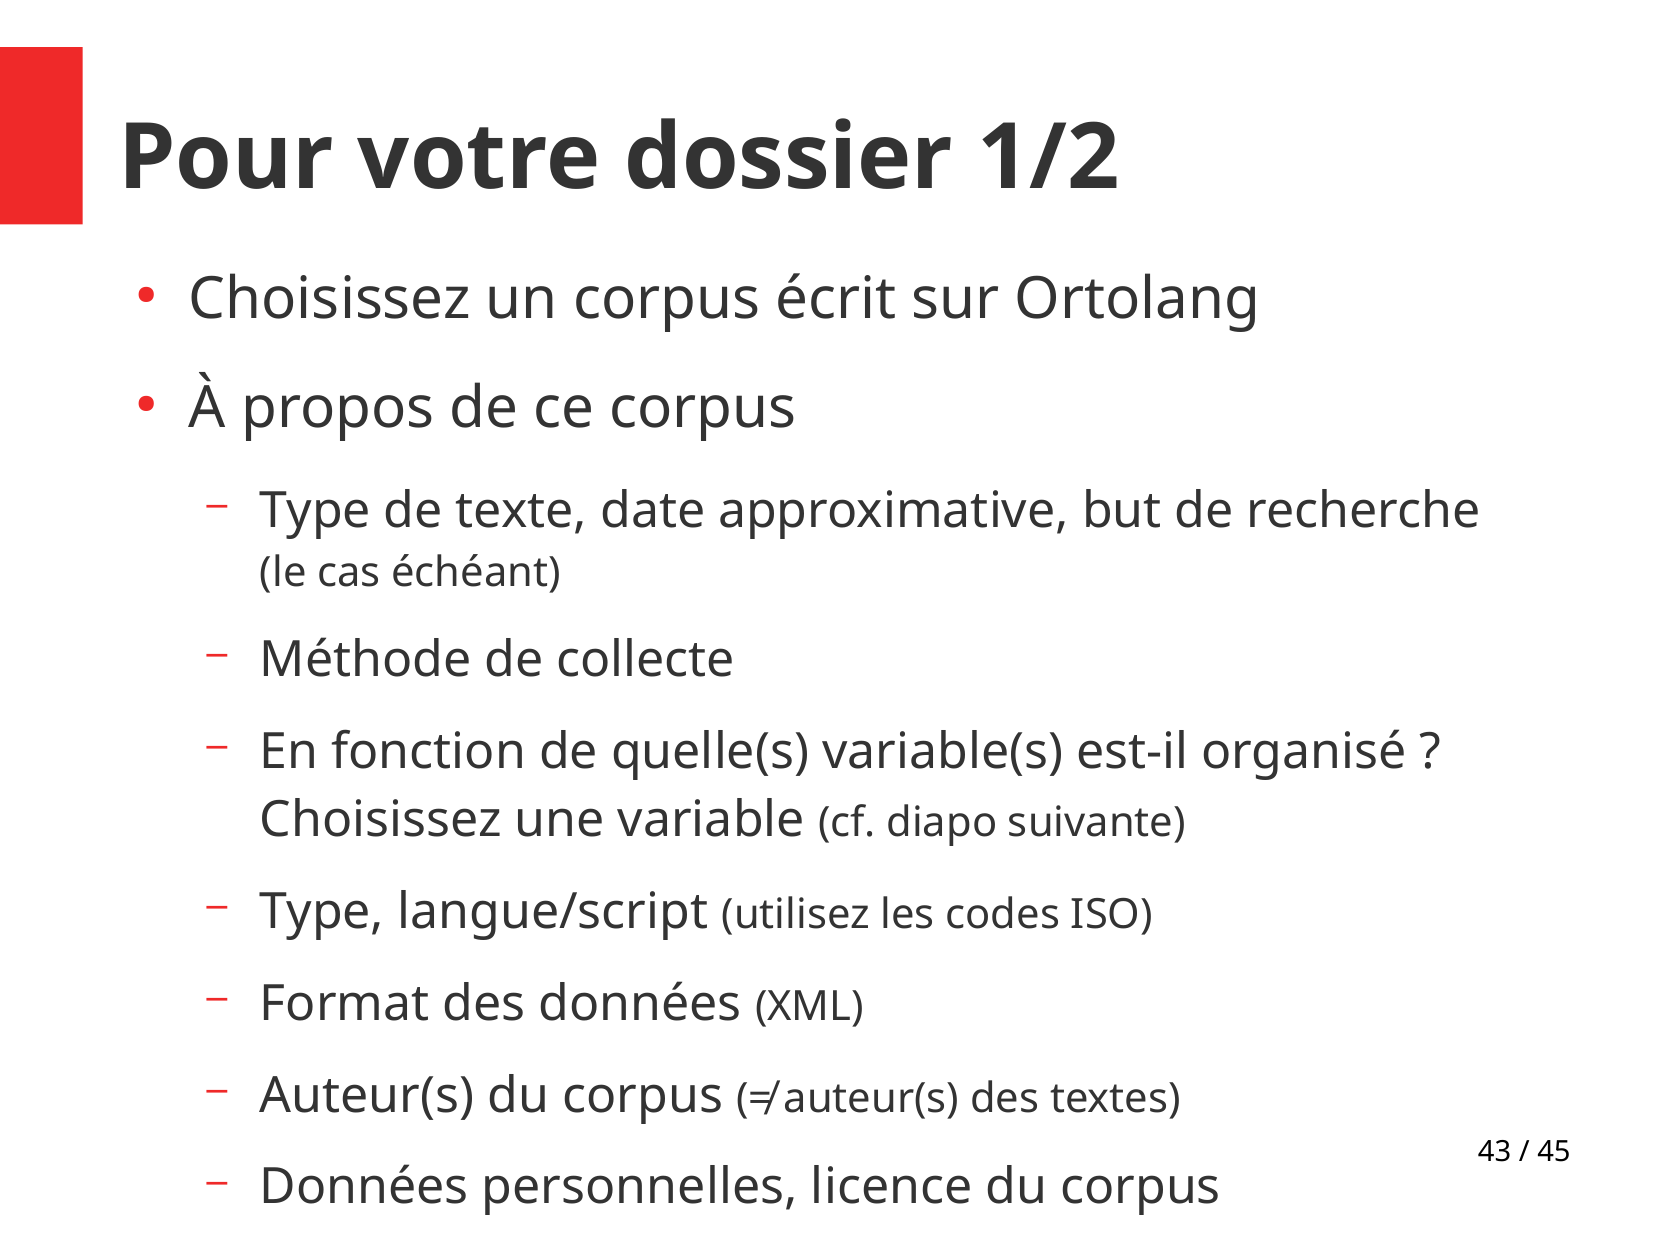

# Pour votre dossier 1/2
Choisissez un corpus écrit sur Ortolang
À propos de ce corpus
Type de texte, date approximative, but de recherche (le cas échéant)
Méthode de collecte
En fonction de quelle(s) variable(s) est-il organisé ? Choisissez une variable (cf. diapo suivante)
Type, langue/script (utilisez les codes ISO)
Format des données (XML)
Auteur(s) du corpus (≠ auteur(s) des textes)
Données personnelles, licence du corpus
43